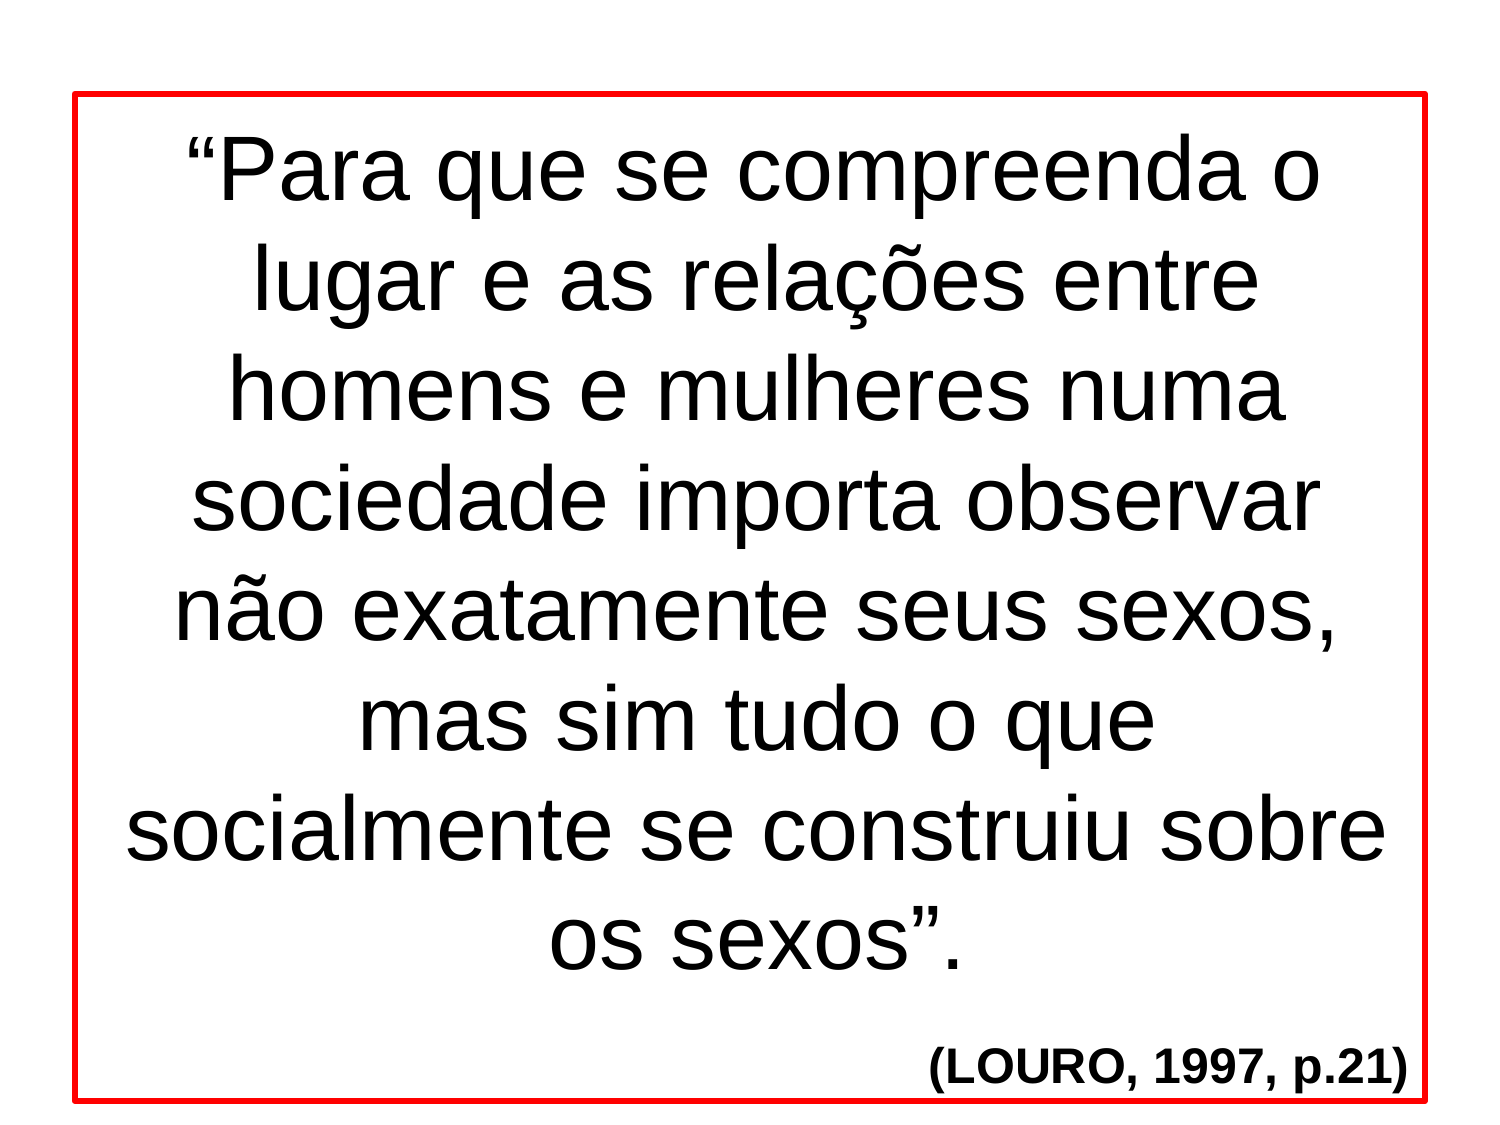

“Para que se compreenda o lugar e as relações entre homens e mulheres numa sociedade importa observar não exatamente seus sexos, mas sim tudo o que socialmente se construiu sobre os sexos”.
(LOURO, 1997, p.21)